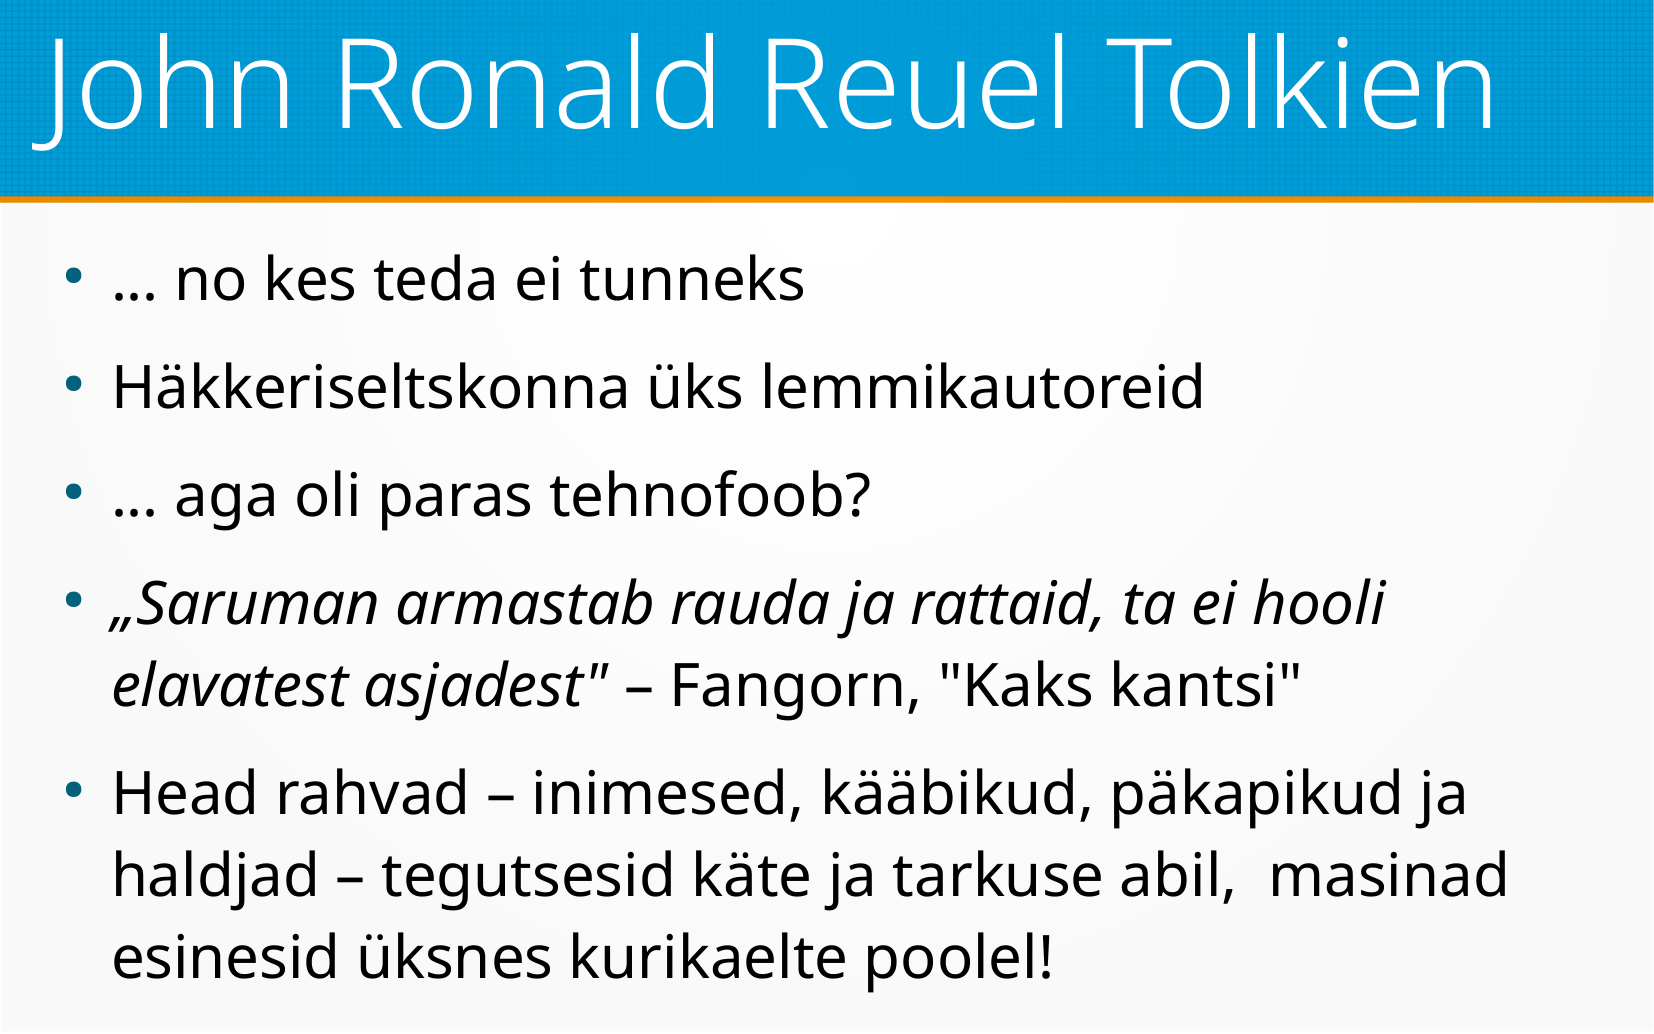

# John Ronald Reuel Tolkien
... no kes teda ei tunneks
Häkkeriseltskonna üks lemmikautoreid
... aga oli paras tehnofoob?
„Saruman armastab rauda ja rattaid, ta ei hooli elavatest asjadest" – Fangorn, "Kaks kantsi"
Head rahvad – inimesed, kääbikud, päkapikud ja haldjad – tegutsesid käte ja tarkuse abil, masinad esinesid üksnes kurikaelte poolel!